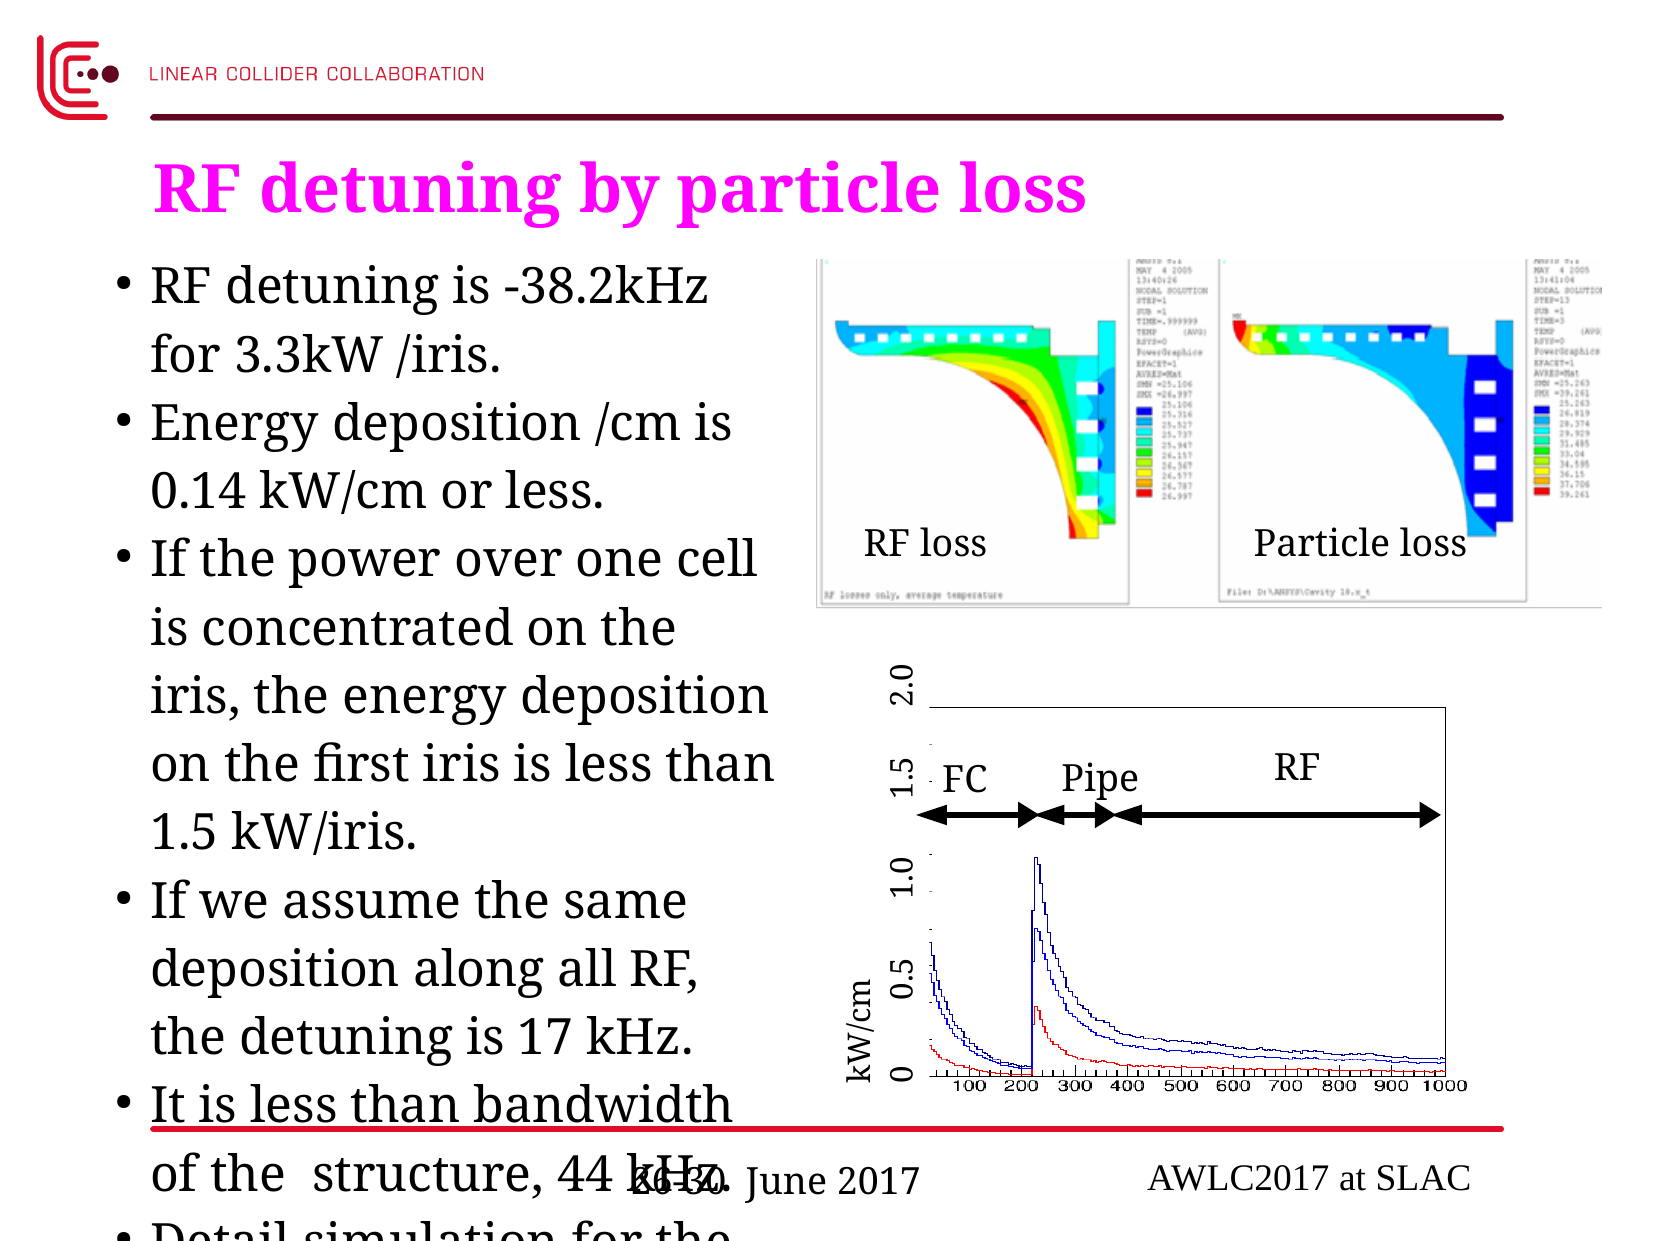

# RF detuning by particle loss
RF detuning is -38.2kHz
for 3.3kW /iris.
Energy deposition /cm is 0.14 kW/cm or less.
If the power over one cell is concentrated on the iris, the energy deposition on the first iris is less than 1.5 kW/iris.
If we assume the same deposition along all RF, the detuning is 17 kHz.
It is less than bandwidth of the structure, 44 kHz.
Detail simulation for the detuning should be made.
RF loss
Particle loss
RF
Pipe
FC
kW/cm
0 0.5 1.0 1.5 2.0